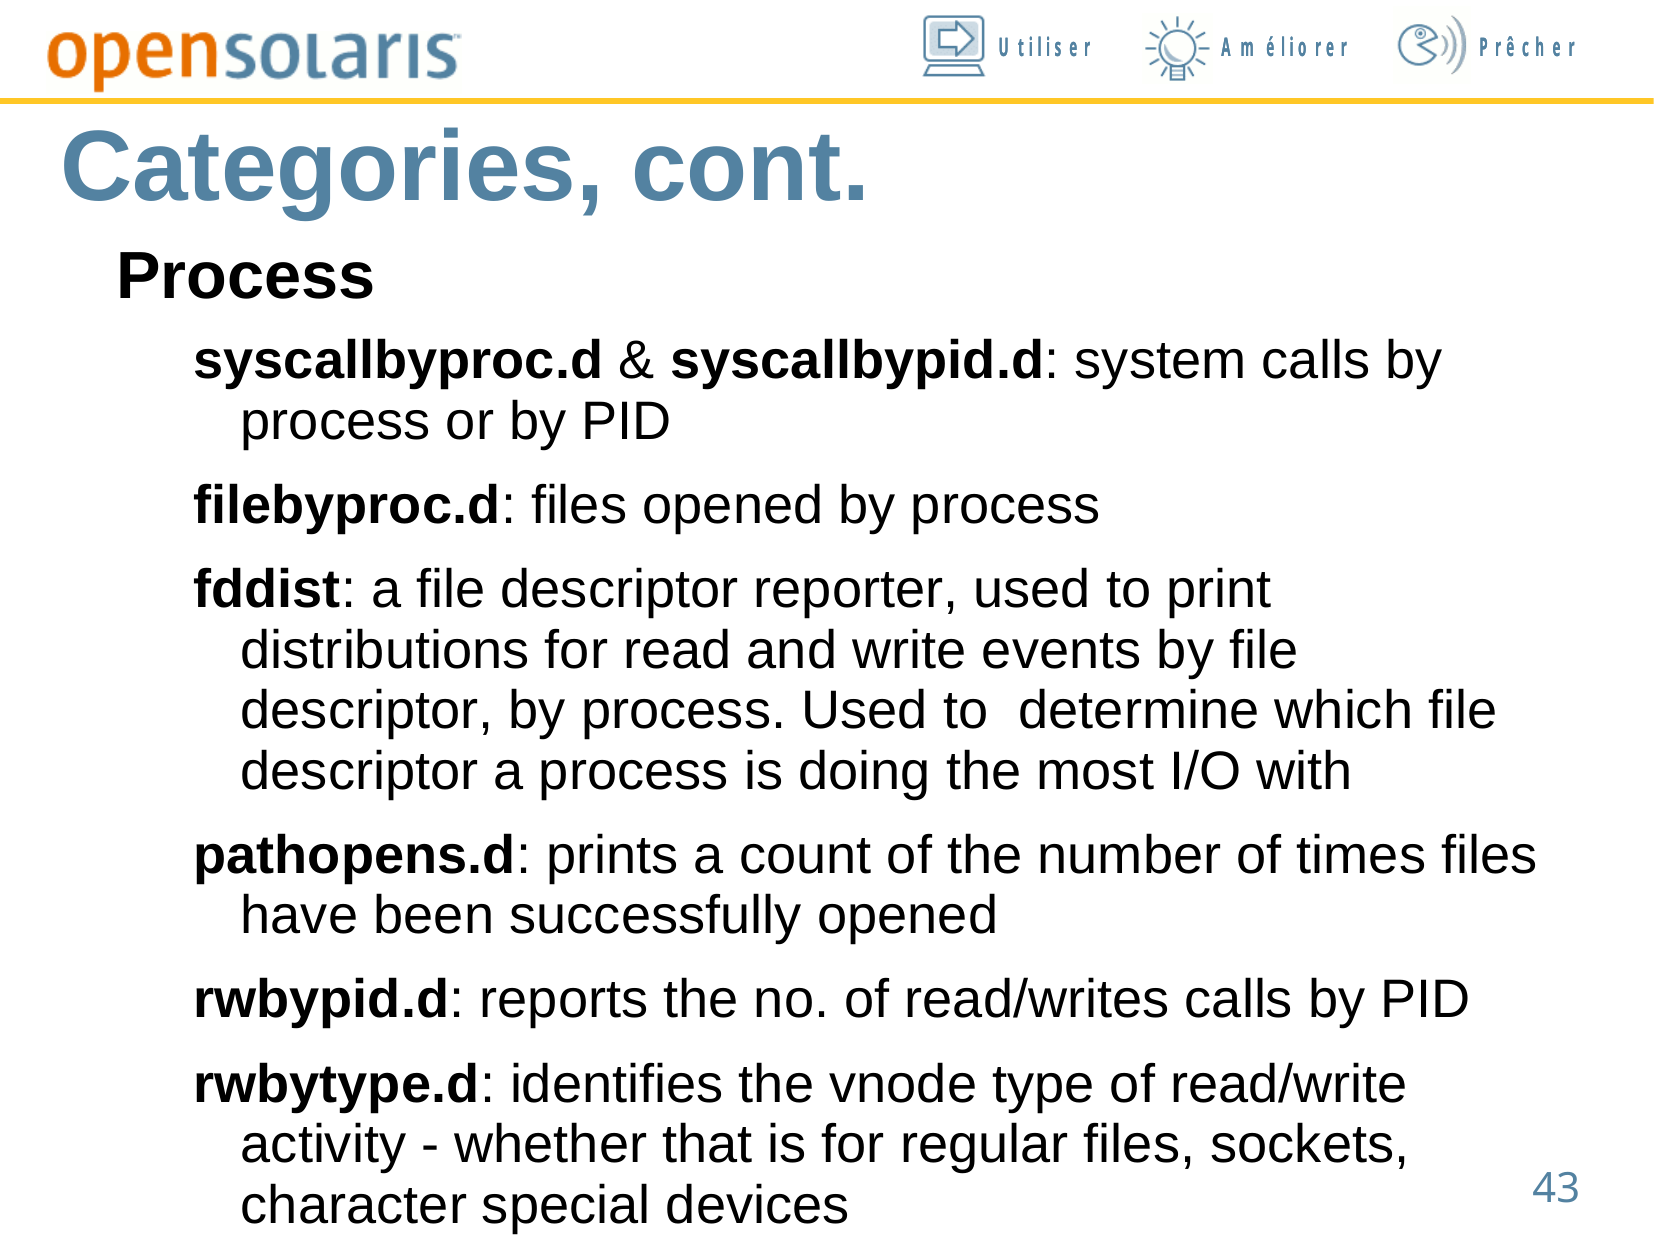

# Categories, cont.
Process
syscallbyproc.d & syscallbypid.d: system calls by process or by PID
filebyproc.d: files opened by process
fddist: a file descriptor reporter, used to print distributions for read and write events by file descriptor, by process. Used to determine which file descriptor a process is doing the most I/O with
pathopens.d: prints a count of the number of times files have been successfully opened
rwbypid.d: reports the no. of read/writes calls by PID
rwbytype.d: identifies the vnode type of read/write activity - whether that is for regular files, sockets, character special devices